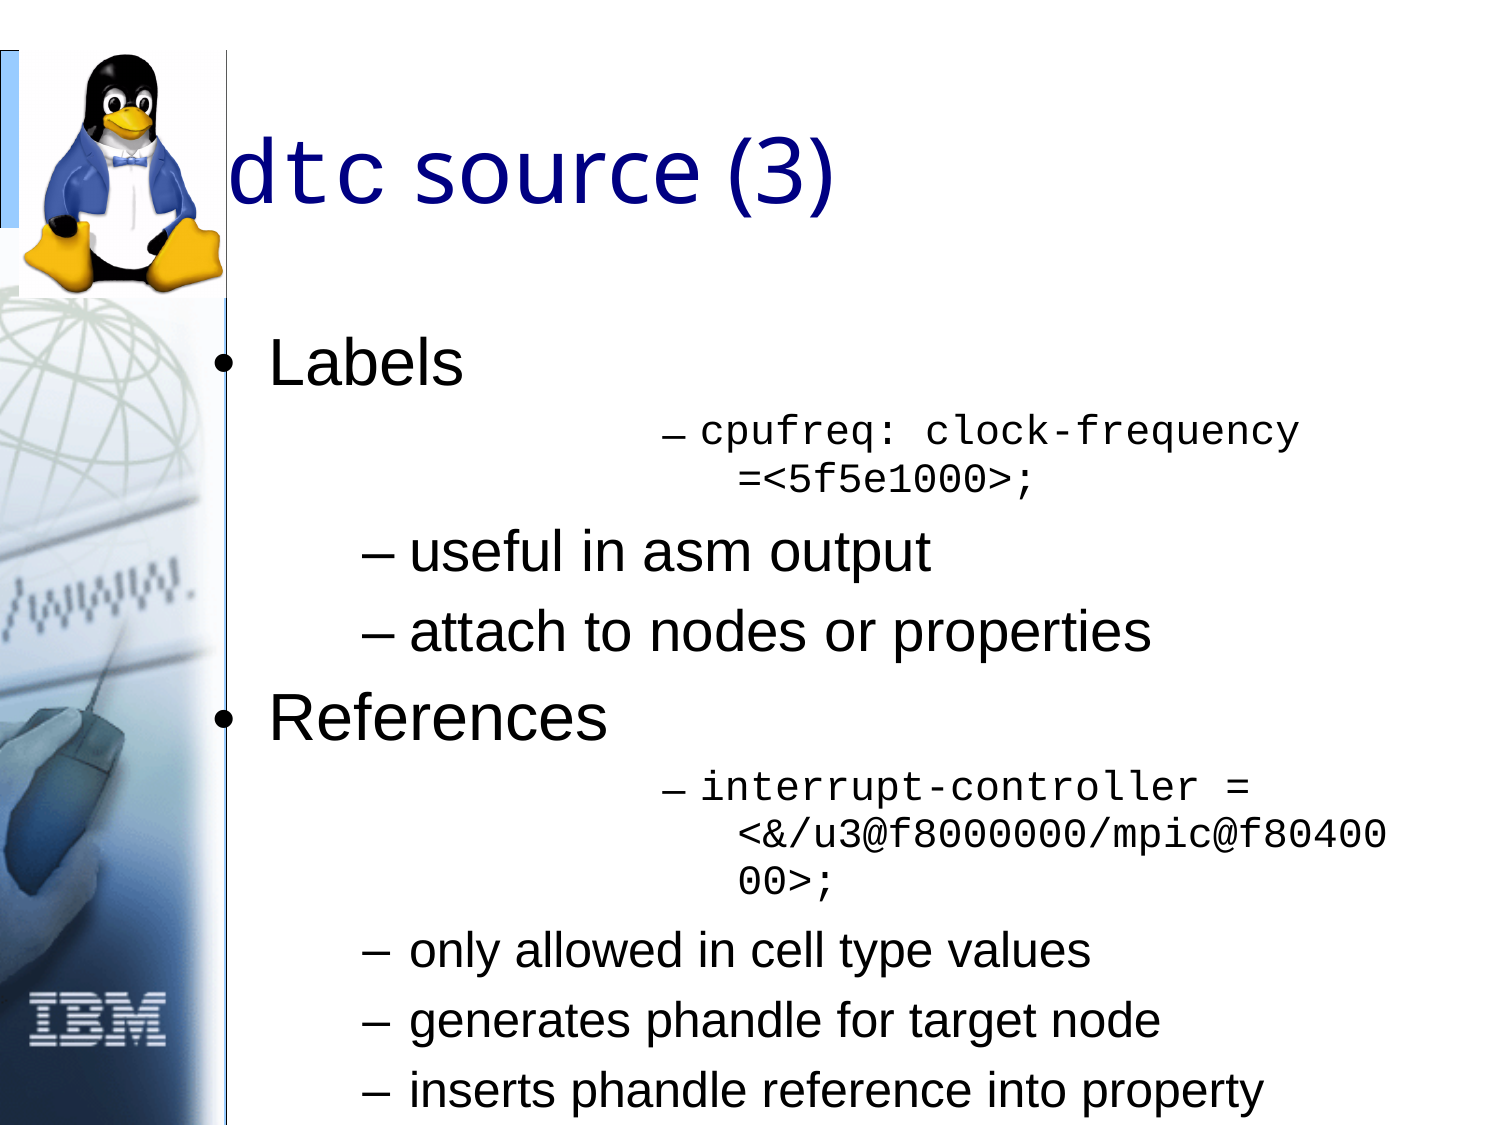

# dtc source (3)
Labels
cpufreq: clock-frequency =<5f5e1000>;
useful in asm output
attach to nodes or properties
References
interrupt-controller = <&/u3@f8000000/mpic@f8040000>;
only allowed in cell type values
generates phandle for target node
inserts phandle reference into property